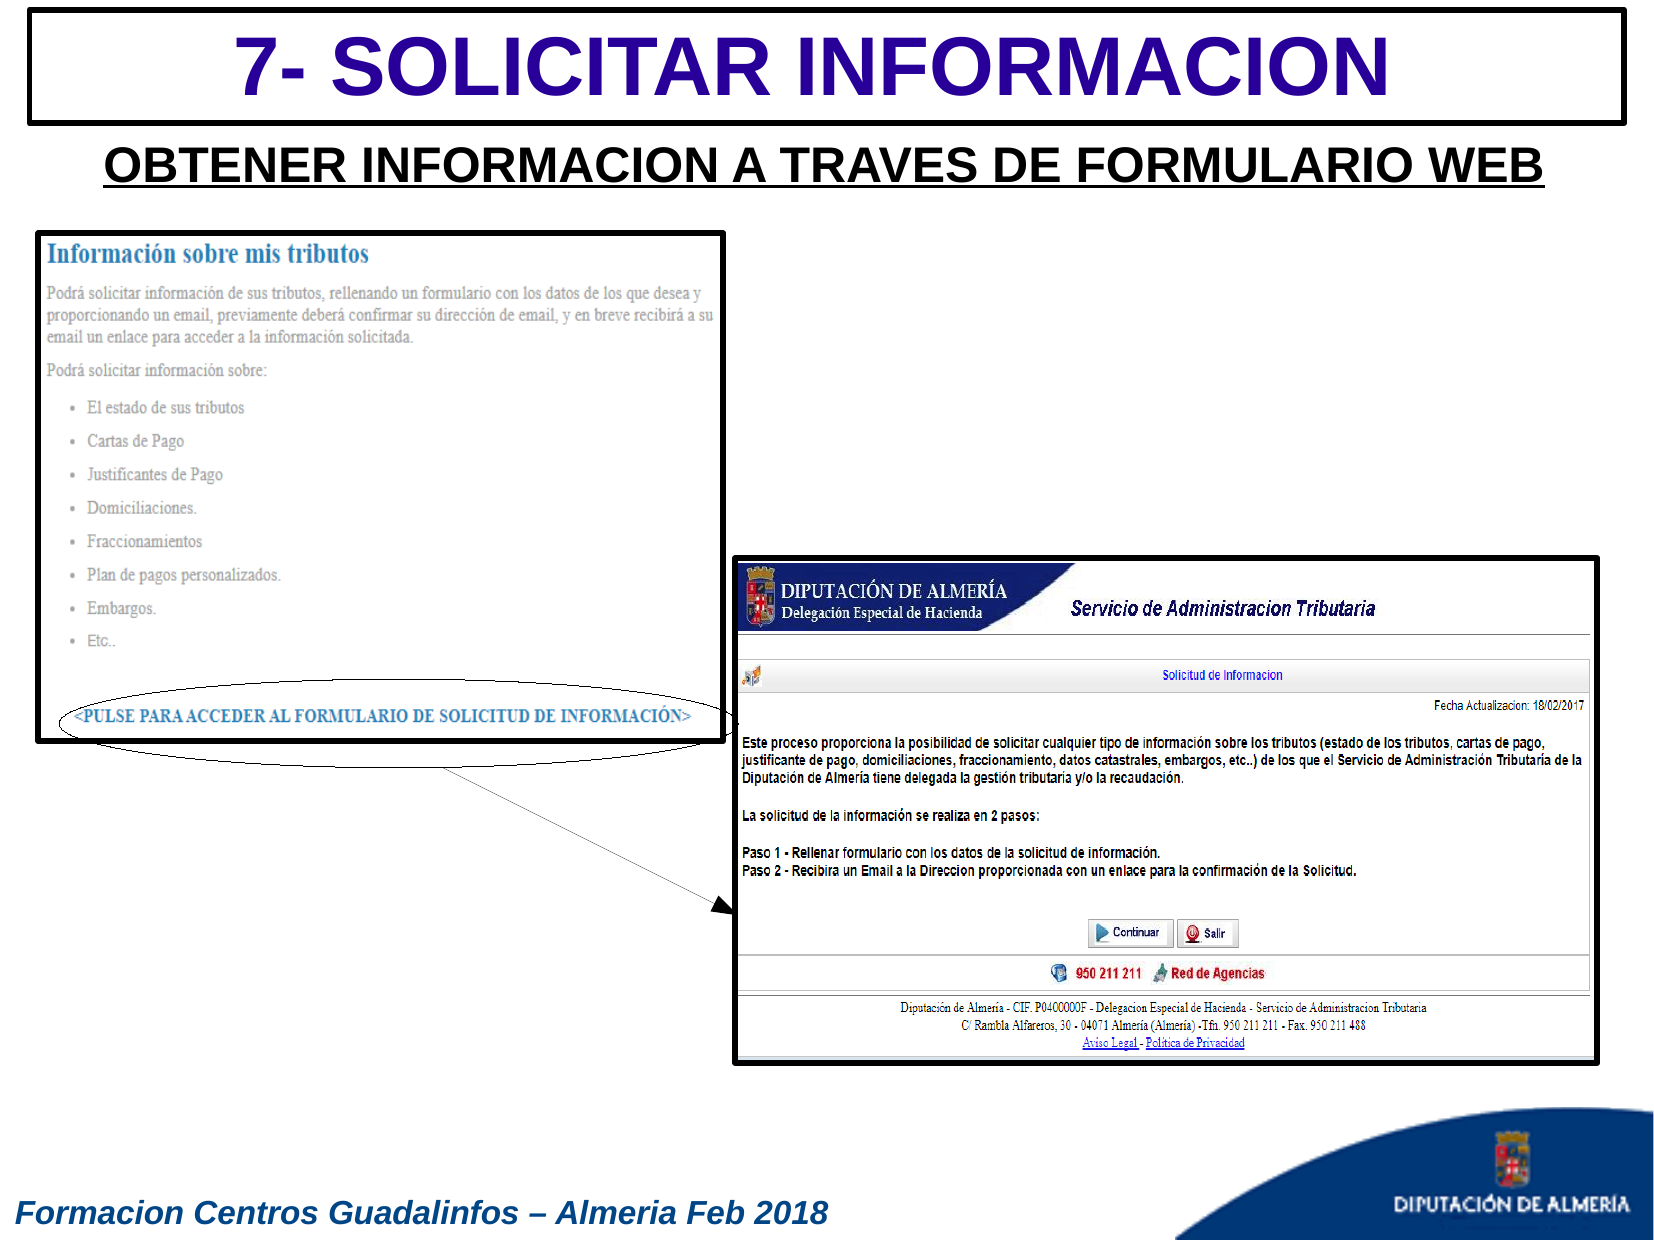

7- SOLICITAR INFORMACION
OBTENER INFORMACION A TRAVES DE FORMULARIO WEB
Formacion Centros Guadalinfos – Almeria Feb 2018